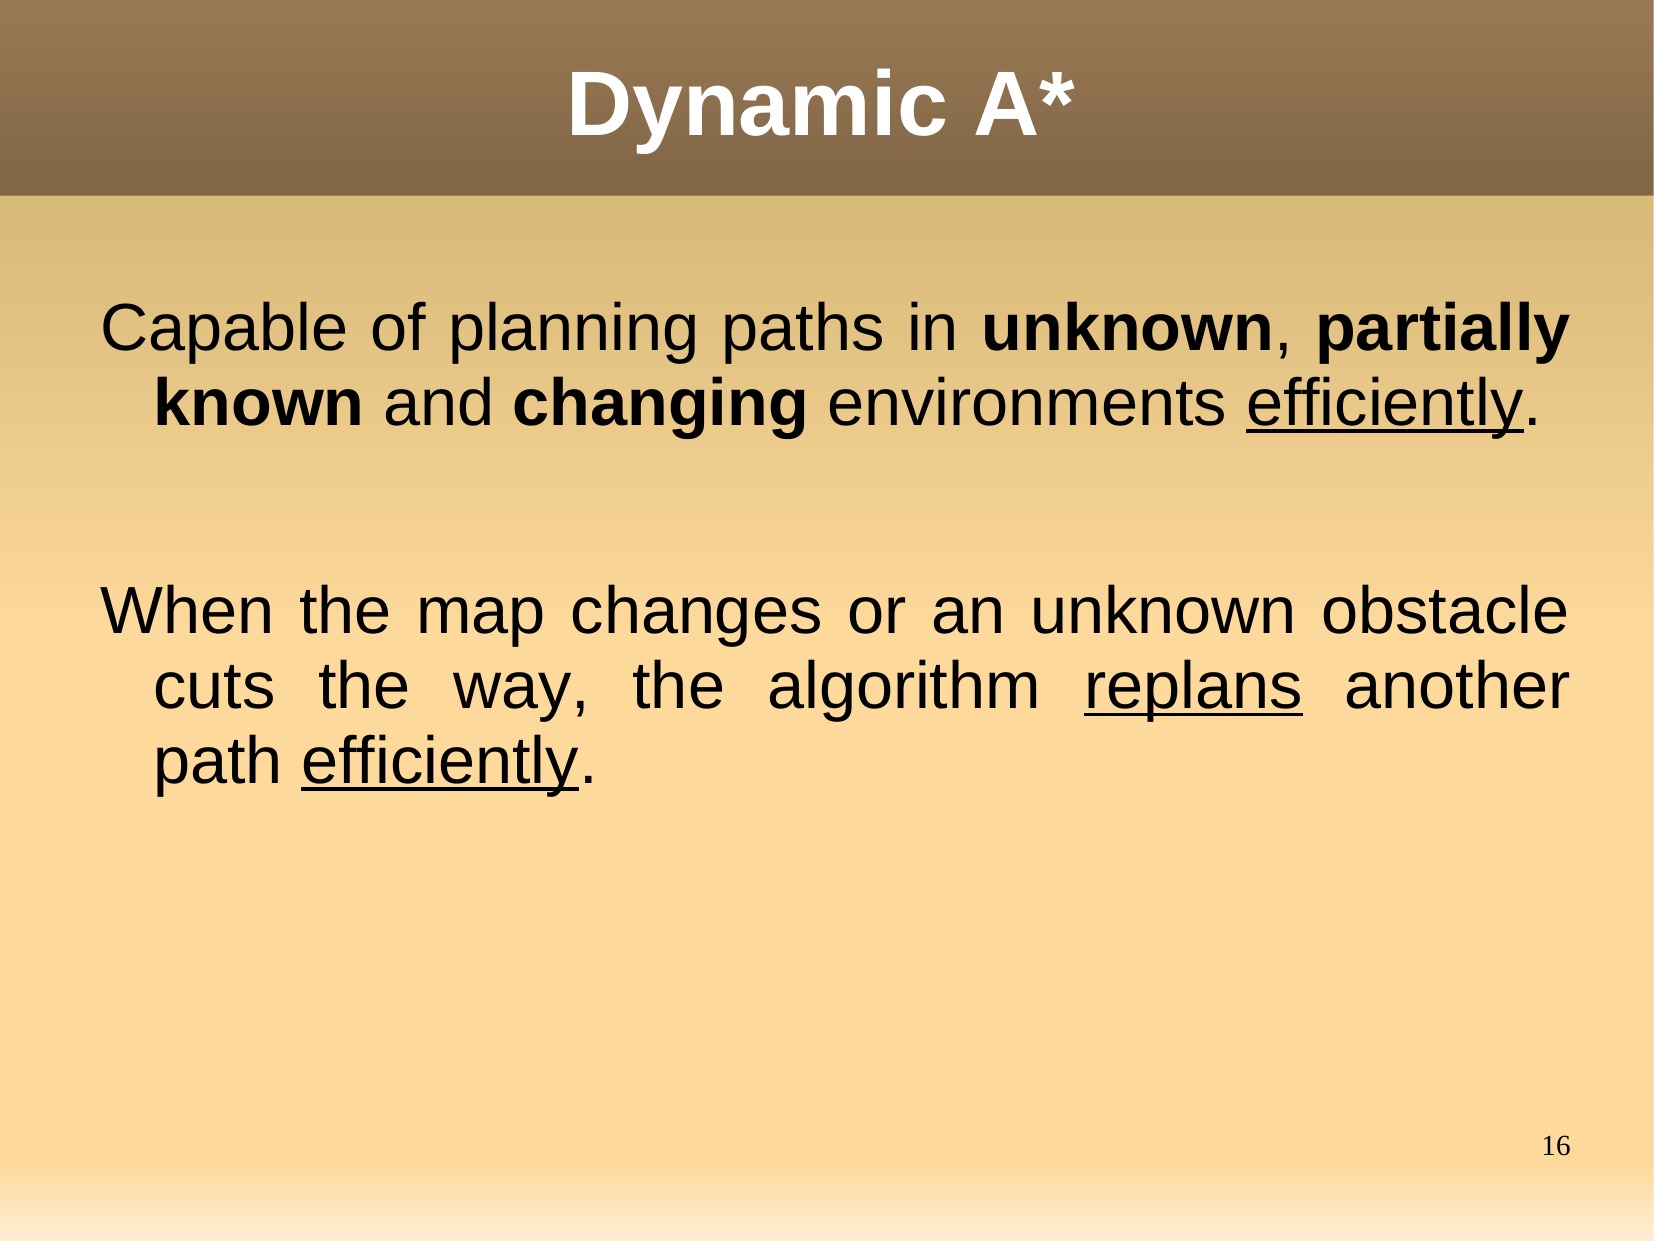

# Dynamic A*
Capable of planning paths in unknown, partially known and changing environments efficiently.
When the map changes or an unknown obstacle cuts the way, the algorithm replans another path efficiently.
16